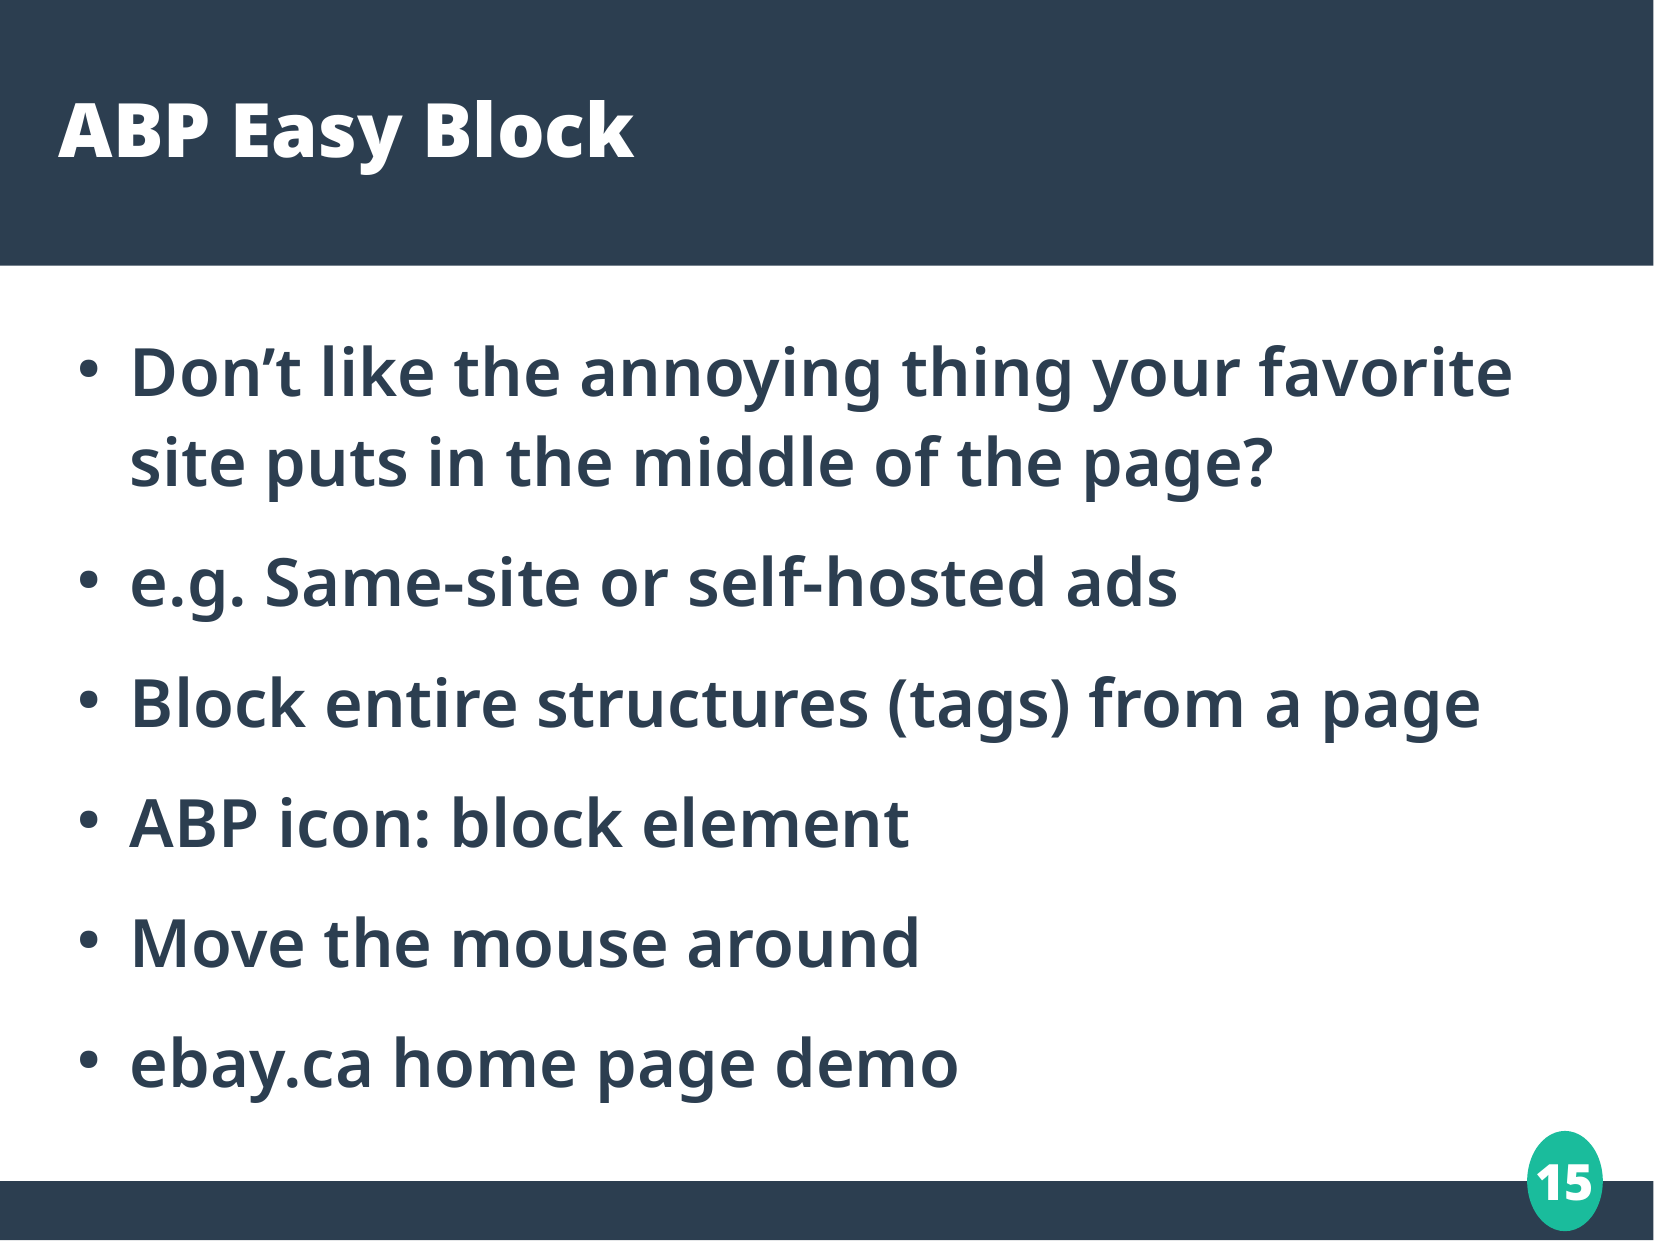

# ABP Easy Block
Don’t like the annoying thing your favorite site puts in the middle of the page?
e.g. Same-site or self-hosted ads
Block entire structures (tags) from a page
ABP icon: block element
Move the mouse around
ebay.ca home page demo